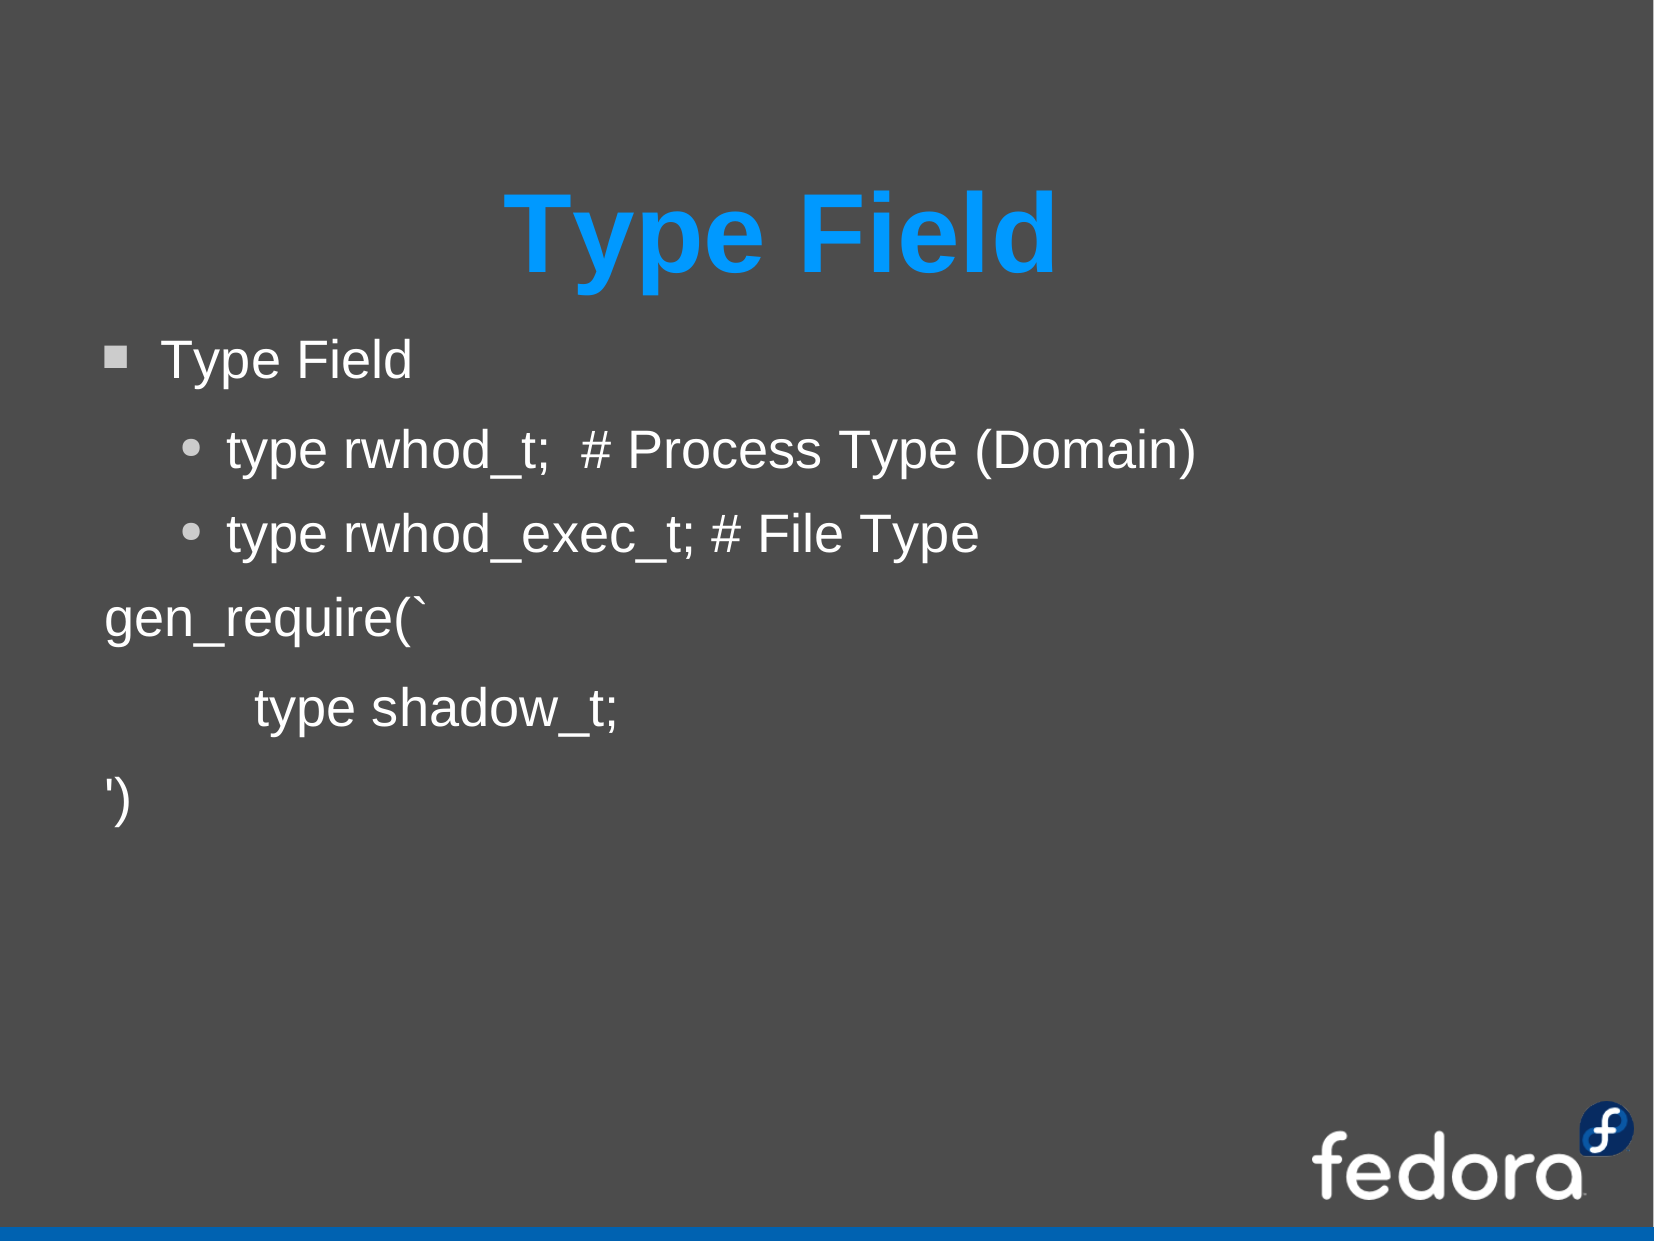

# Type Field
Type Field
type rwhod_t; # Process Type (Domain)
type rwhod_exec_t; # File Type
gen_require(`
 type shadow_t;
')